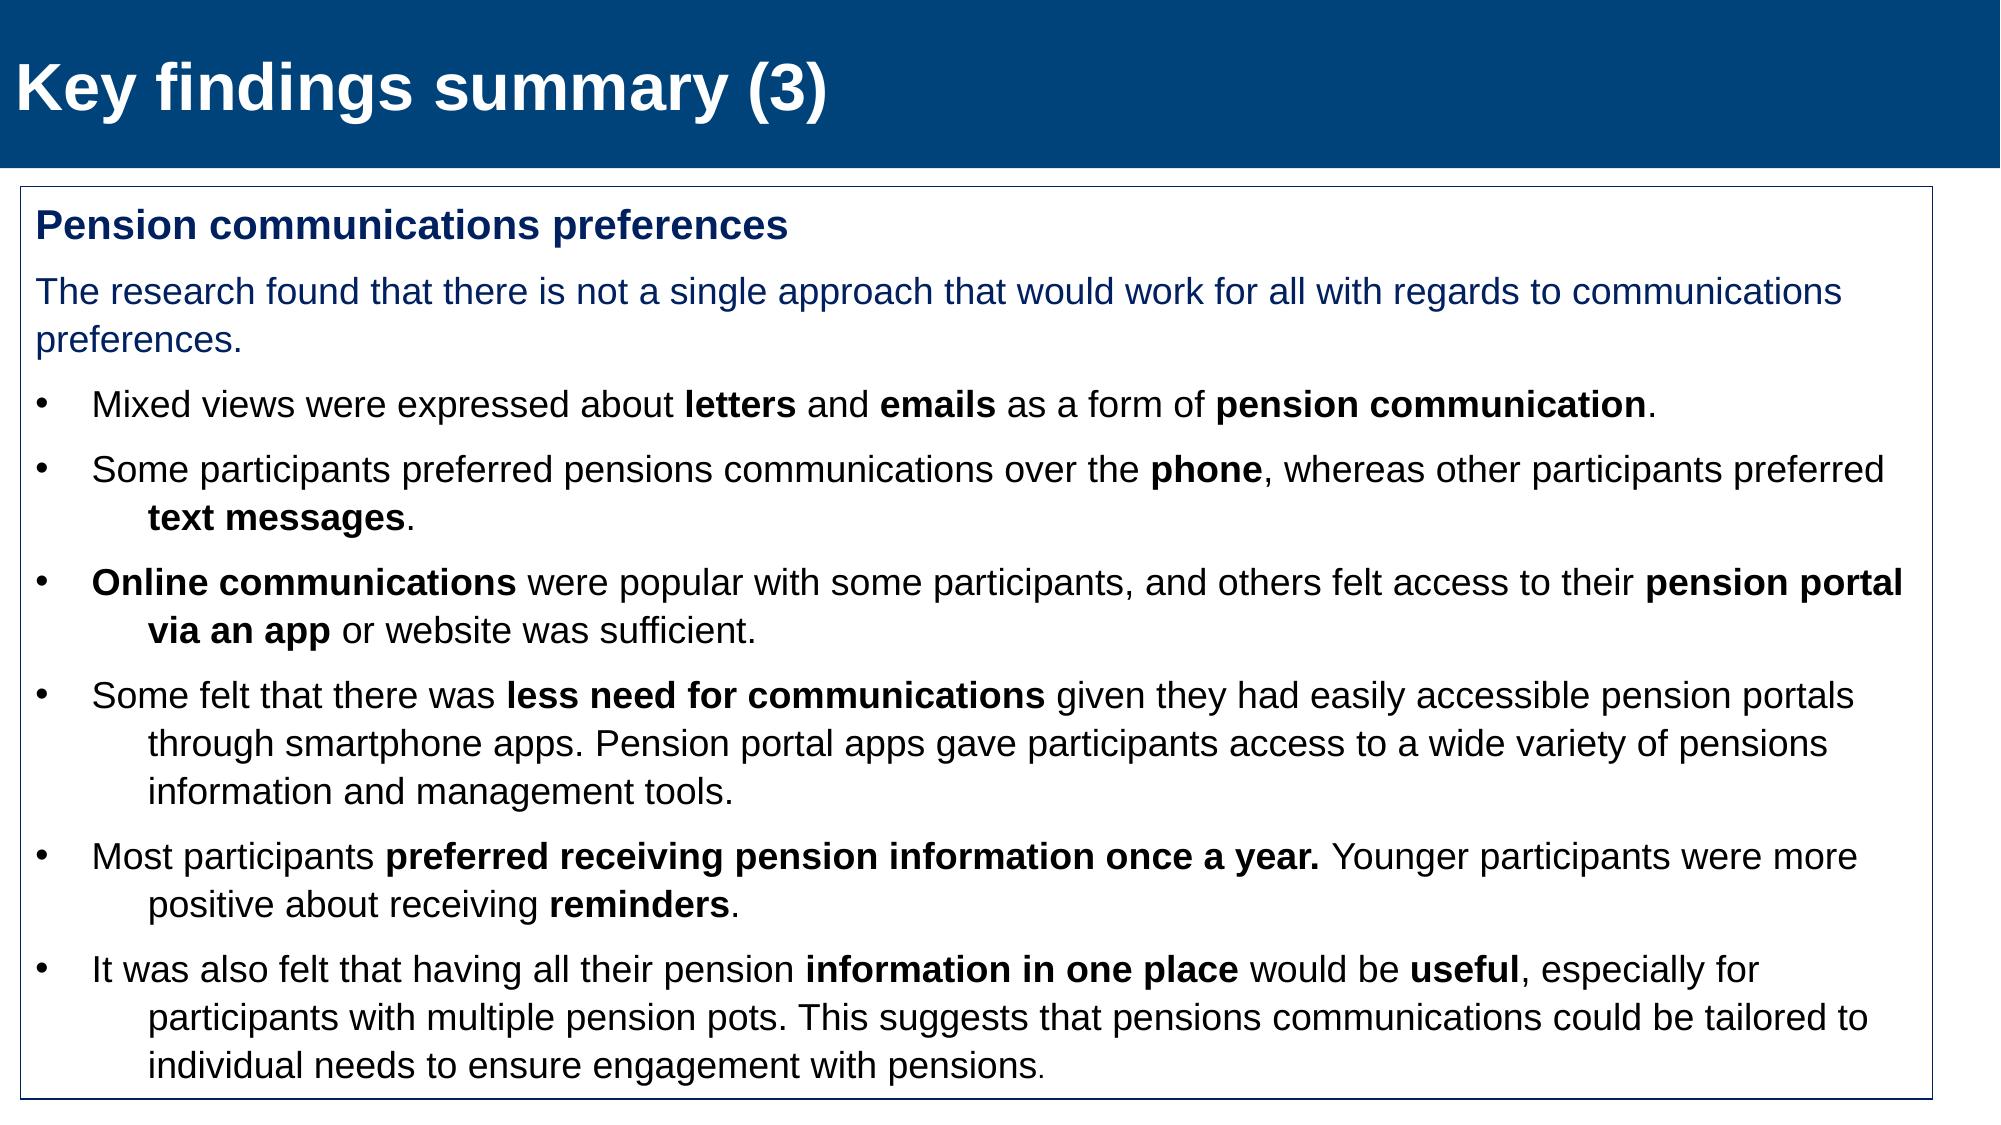

# Key findings summary (3)
Pension communications preferences
The research found that there is not a single approach that would work for all with regards to communications preferences.
Mixed views were expressed about letters and emails as a form of pension communication.
Some participants preferred pensions communications over the phone, whereas other participants preferred text messages.
Online communications were popular with some participants, and others felt access to their pension portal via an app or website was sufficient.
Some felt that there was less need for communications given they had easily accessible pension portals through smartphone apps. Pension portal apps gave participants access to a wide variety of pensions information and management tools.
Most participants preferred receiving pension information once a year. Younger participants were more positive about receiving reminders.
It was also felt that having all their pension information in one place would be useful, especially for participants with multiple pension pots. This suggests that pensions communications could be tailored to individual needs to ensure engagement with pensions.